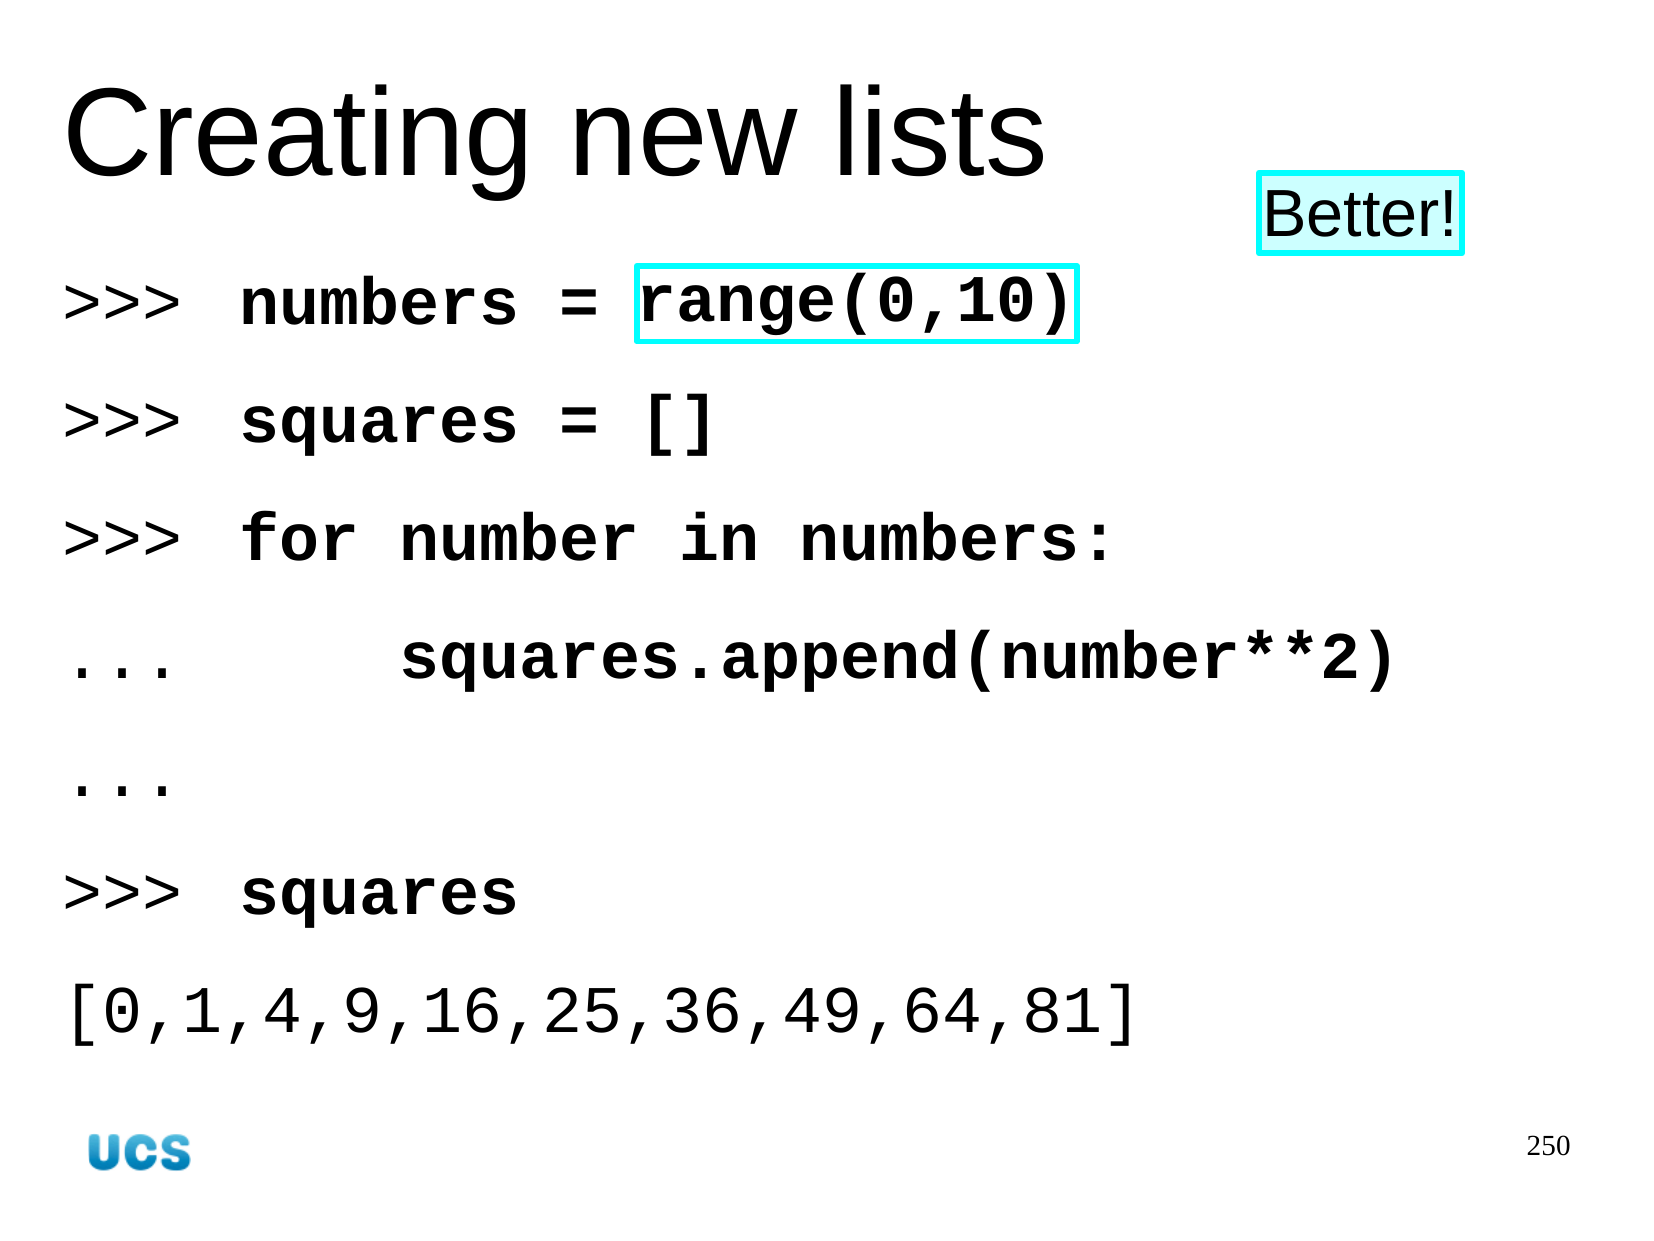

Creating new lists
Better!
>>>
numbers =
range(0,10)
>>>
squares = []
>>>
for number in numbers:
...
 squares.append(number**2)
...
>>>
squares
[0,1,4,9,16,25,36,49,64,81]
250